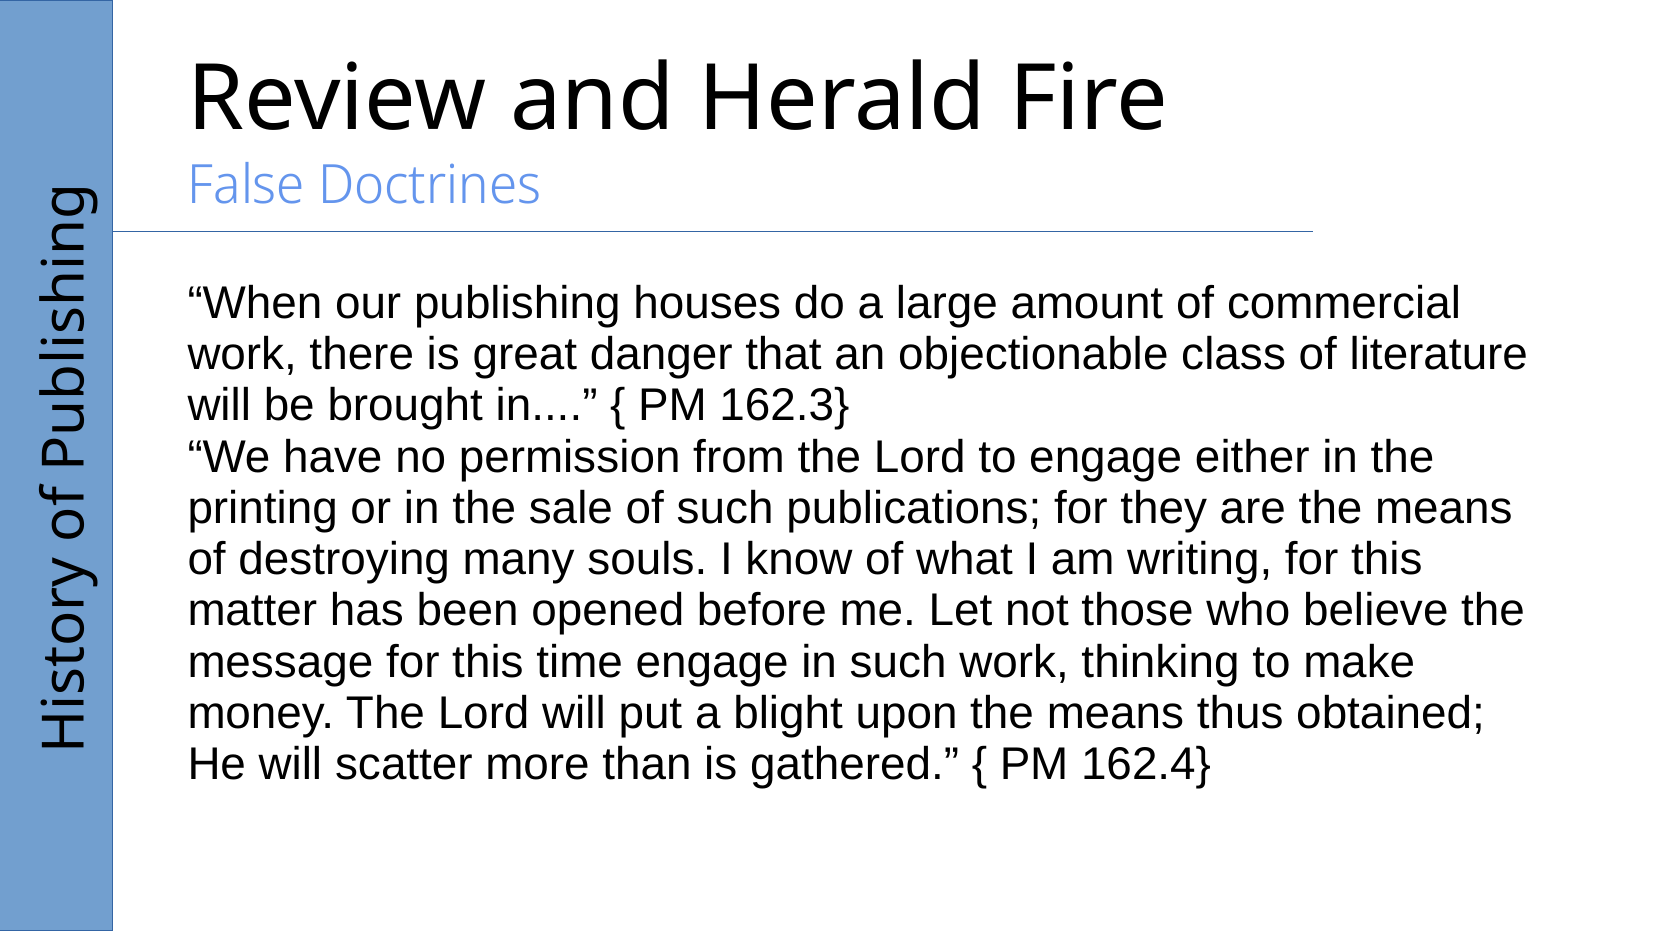

# Review and Herald Fire
False Doctrines
“When our publishing houses do a large amount of commercial work, there is great danger that an objectionable class of literature will be brought in....” { PM 162.3}
“We have no permission from the Lord to engage either in the printing or in the sale of such publications; for they are the means of destroying many souls. I know of what I am writing, for this matter has been opened before me. Let not those who believe the message for this time engage in such work, thinking to make money. The Lord will put a blight upon the means thus obtained; He will scatter more than is gathered.” { PM 162.4}
History of Publishing